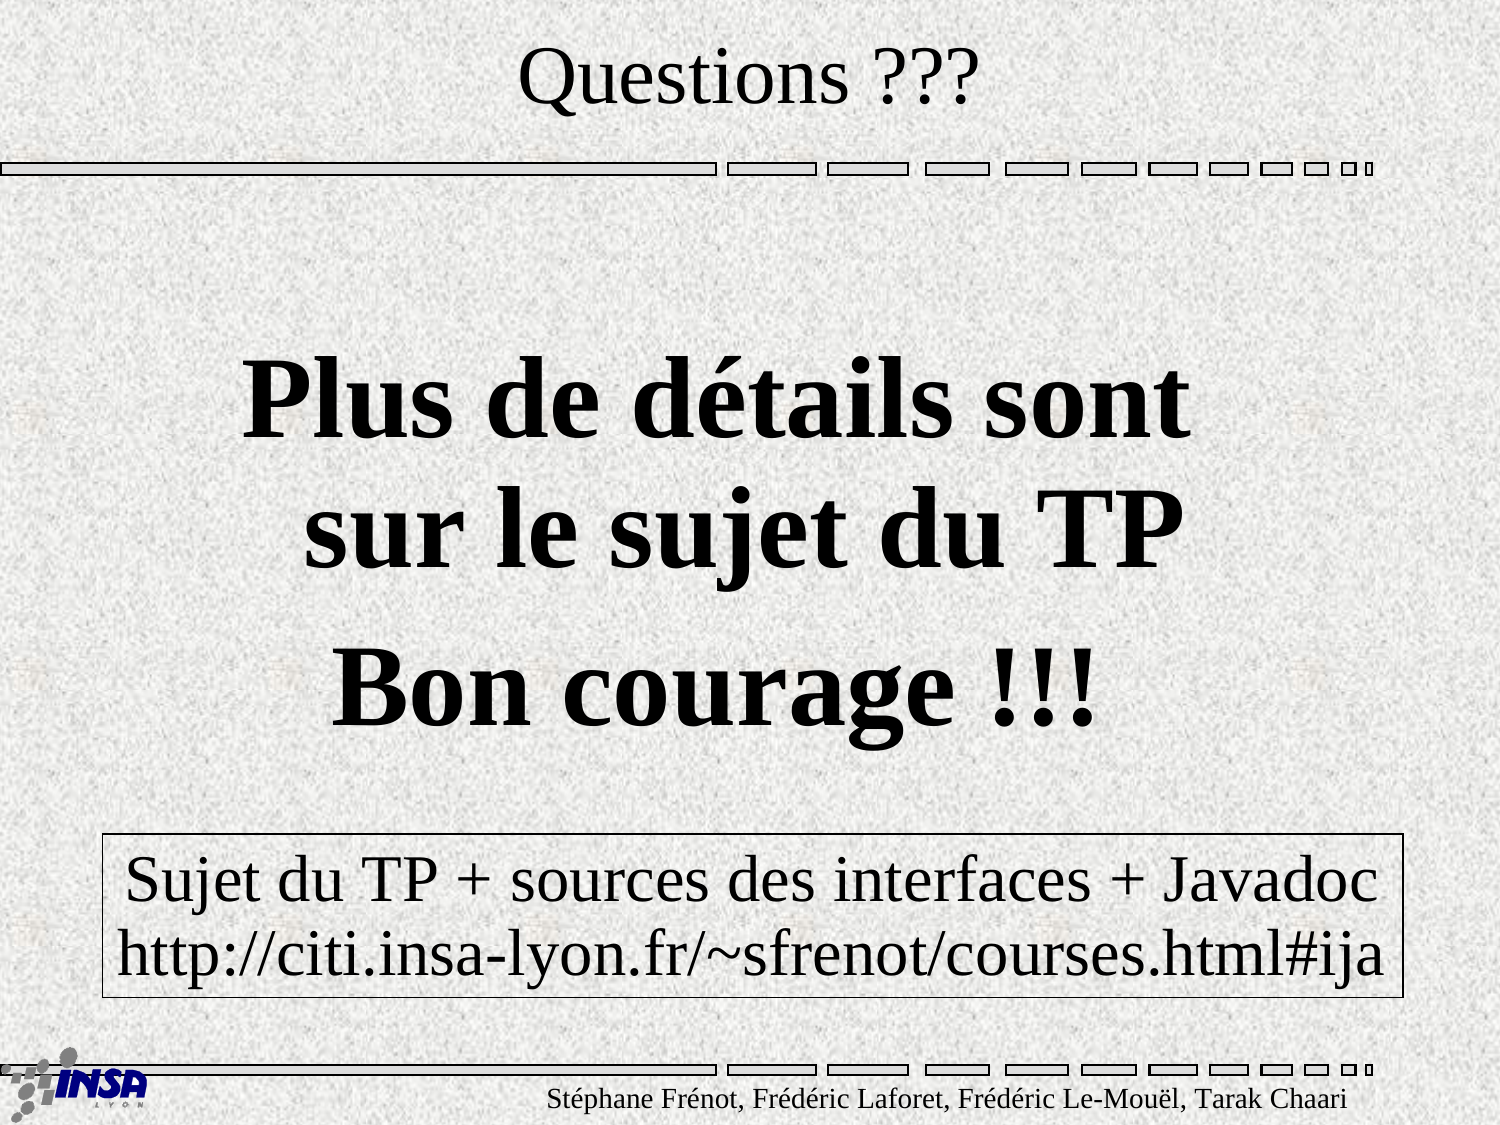

# Questions ???
Plus de détails sont sur le sujet du TP
Bon courage !!!
Sujet du TP + sources des interfaces + Javadoc
http://citi.insa-lyon.fr/~sfrenot/courses.html#ija